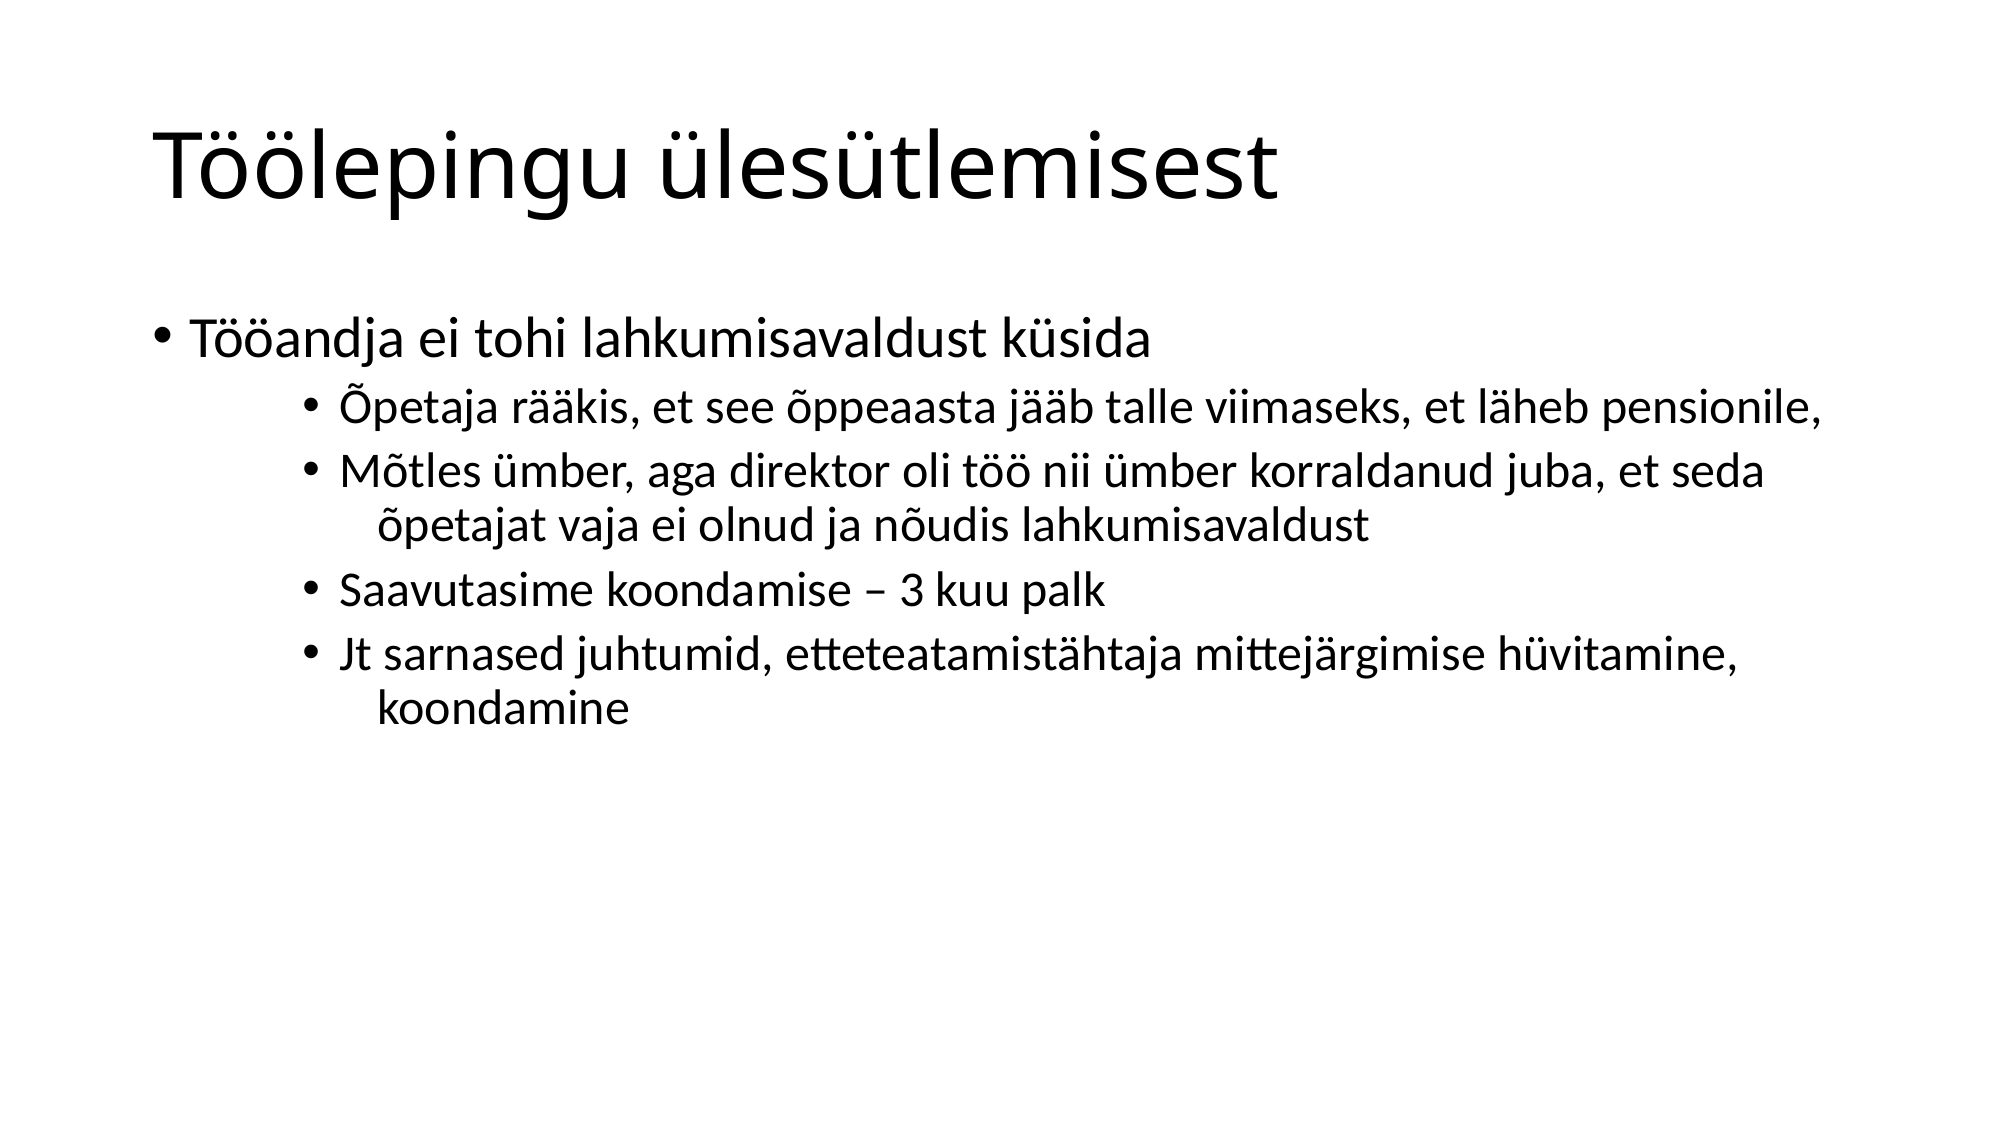

# Töölepingu ülesütlemisest
Tööandja ei tohi lahkumisavaldust küsida
Õpetaja rääkis, et see õppeaasta jääb talle viimaseks, et läheb pensionile,
Mõtles ümber, aga direktor oli töö nii ümber korraldanud juba, et seda õpetajat vaja ei olnud ja nõudis lahkumisavaldust
Saavutasime koondamise – 3 kuu palk
Jt sarnased juhtumid, etteteatamistähtaja mittejärgimise hüvitamine, koondamine